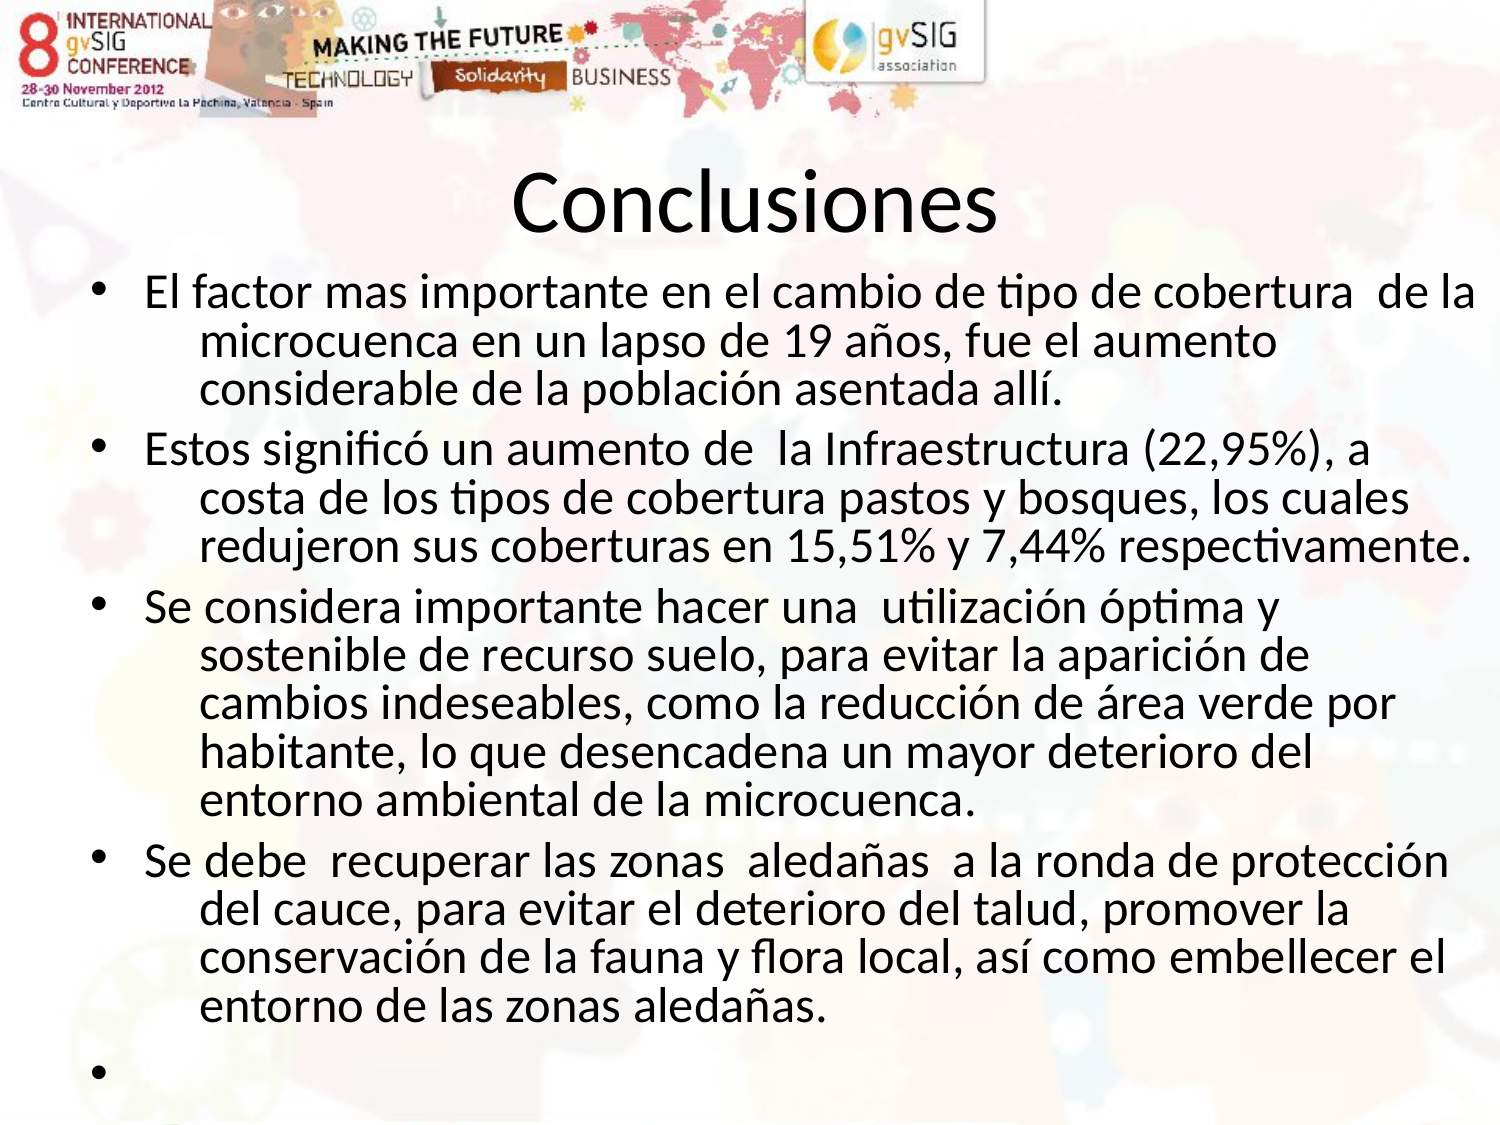

# Conclusiones
El factor mas importante en el cambio de tipo de cobertura de la microcuenca en un lapso de 19 años, fue el aumento considerable de la población asentada allí.
Estos significó un aumento de la Infraestructura (22,95%), a costa de los tipos de cobertura pastos y bosques, los cuales redujeron sus coberturas en 15,51% y 7,44% respectivamente.
Se considera importante hacer una utilización óptima y sostenible de recurso suelo, para evitar la aparición de cambios indeseables, como la reducción de área verde por habitante, lo que desencadena un mayor deterioro del entorno ambiental de la microcuenca.
Se debe recuperar las zonas aledañas a la ronda de protección del cauce, para evitar el deterioro del talud, promover la conservación de la fauna y flora local, así como embellecer el entorno de las zonas aledañas.